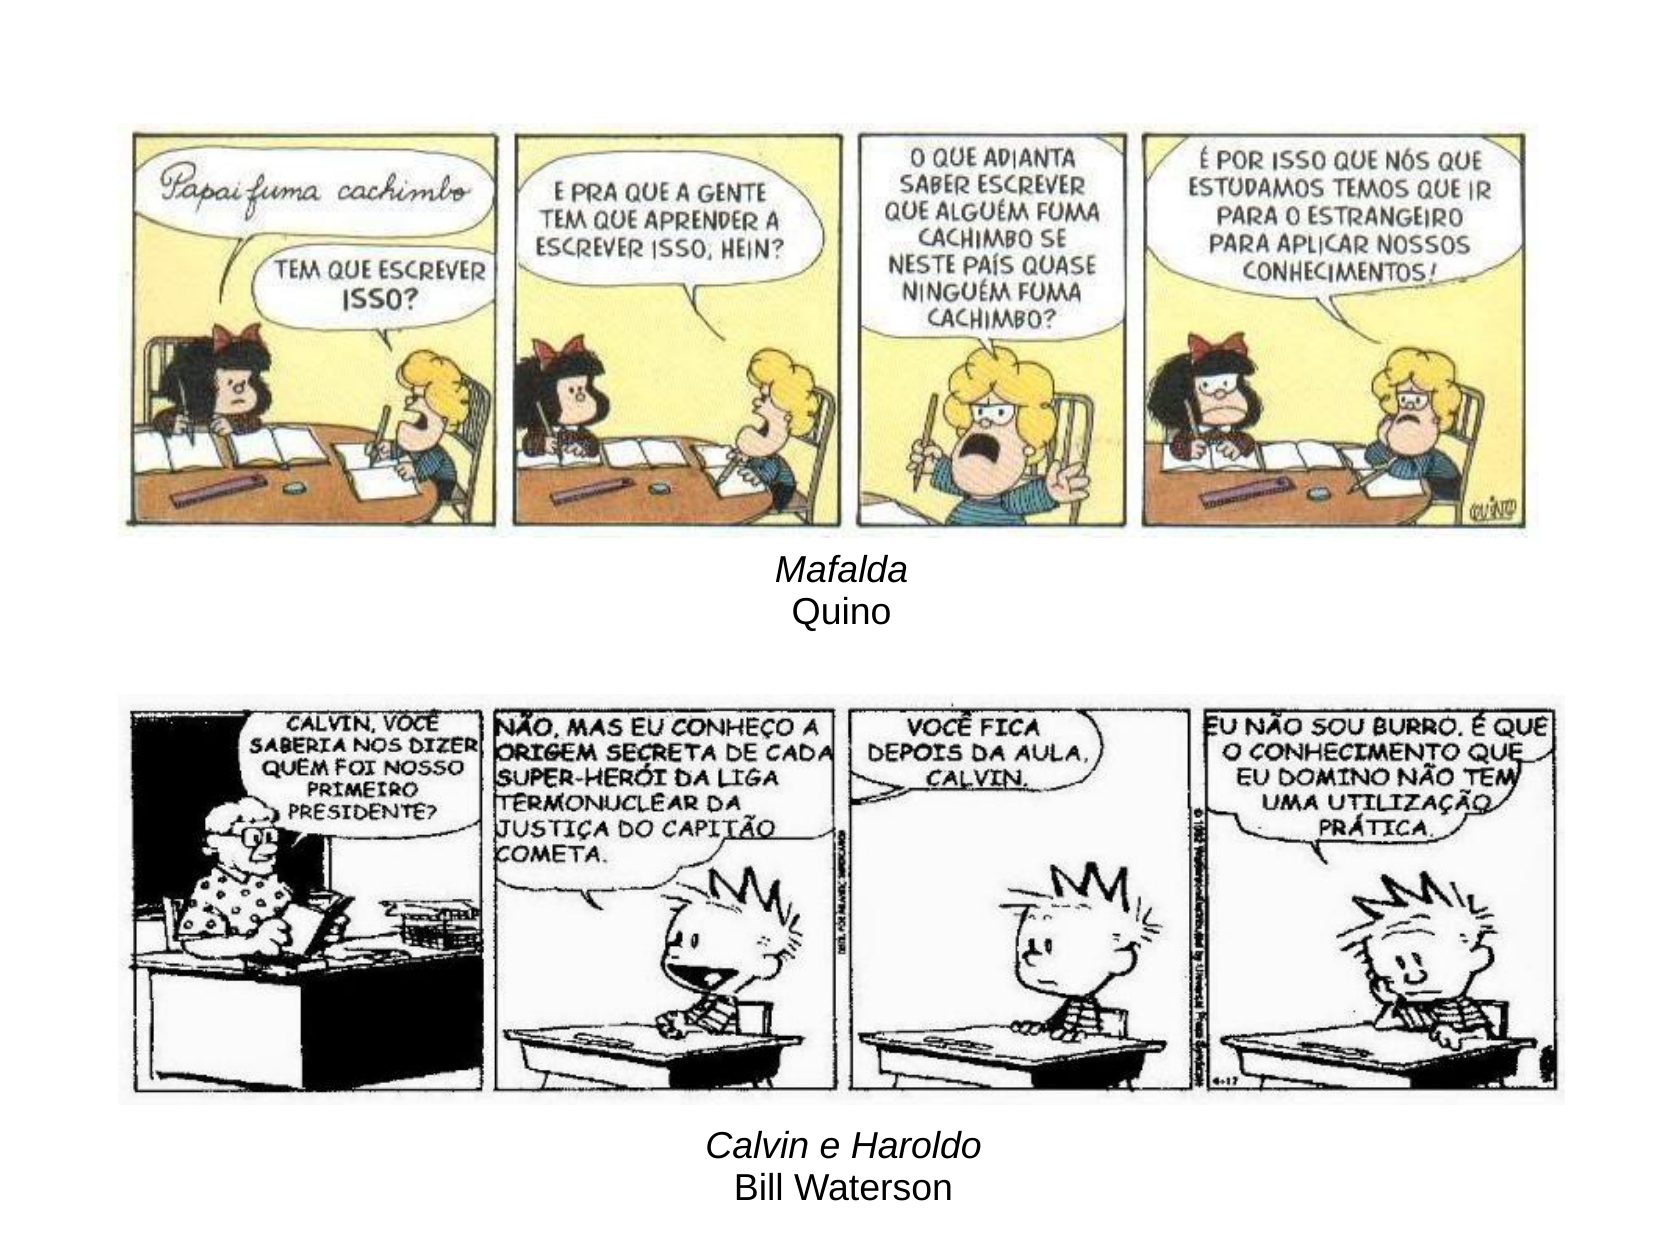

Mafalda
Quino
Calvin e Haroldo
Bill Waterson